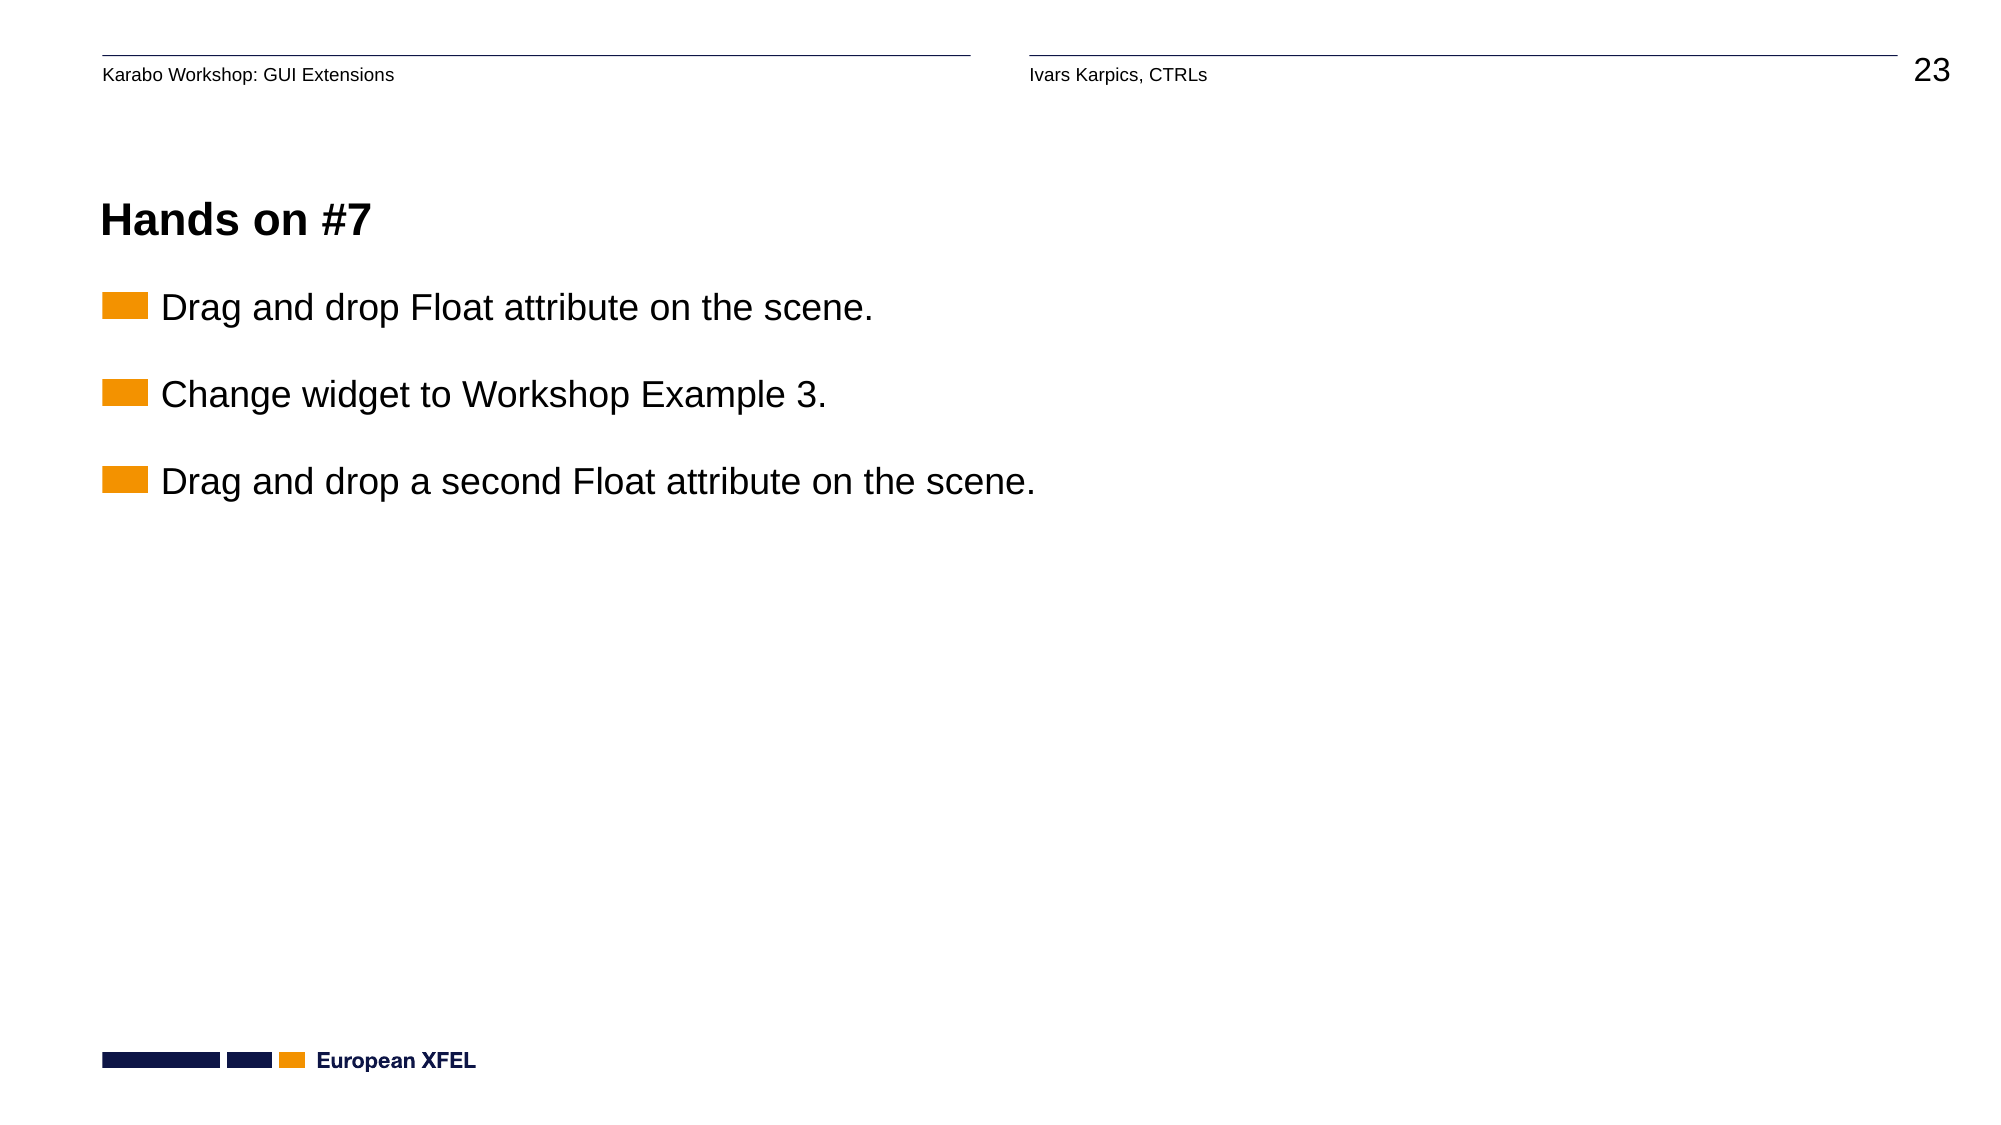

# Hands on #7
Drag and drop Float attribute on the scene.
Change widget to Workshop Example 3.
Drag and drop a second Float attribute on the scene.